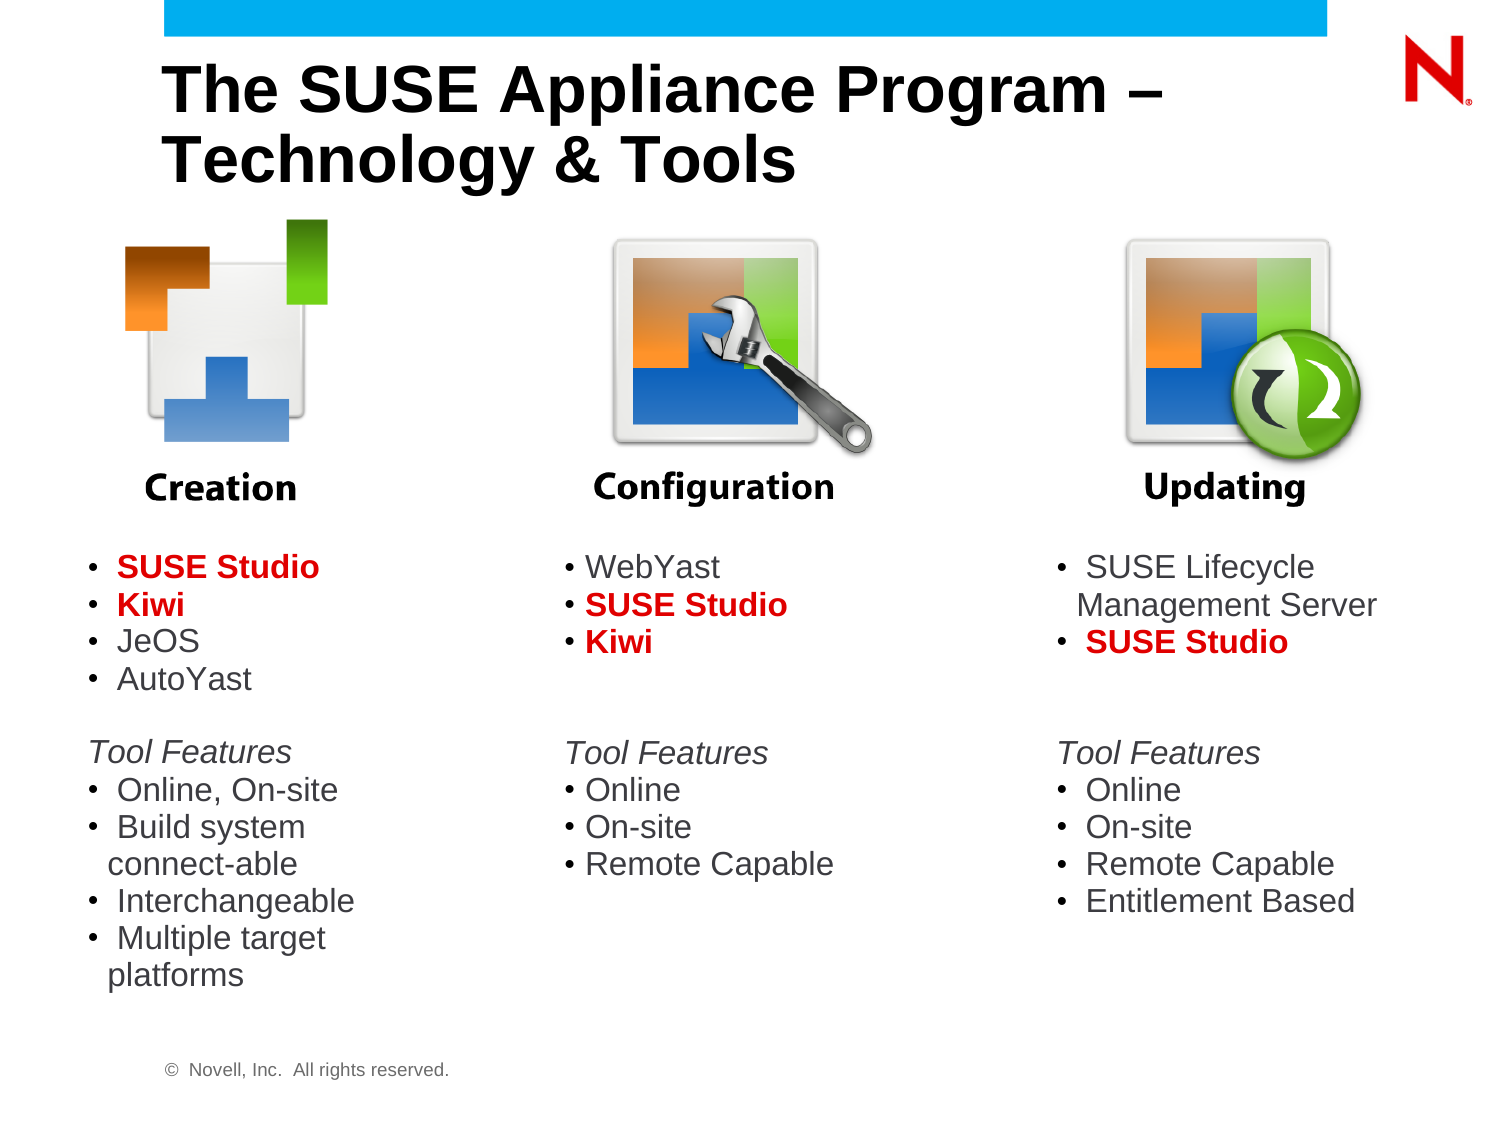

The SUSE Appliance Program – Technology & Tools
 SUSE Studio
 Kiwi
 JeOS
 AutoYast
Tool Features
 Online, On-site
 Build system connect-able
 Interchangeable
 Multiple target platforms
 WebYast
 SUSE Studio
 Kiwi
Tool Features
 Online
 On-site
 Remote Capable
 SUSE Lifecycle Management Server
 SUSE Studio
Tool Features
 Online
 On-site
 Remote Capable
 Entitlement Based